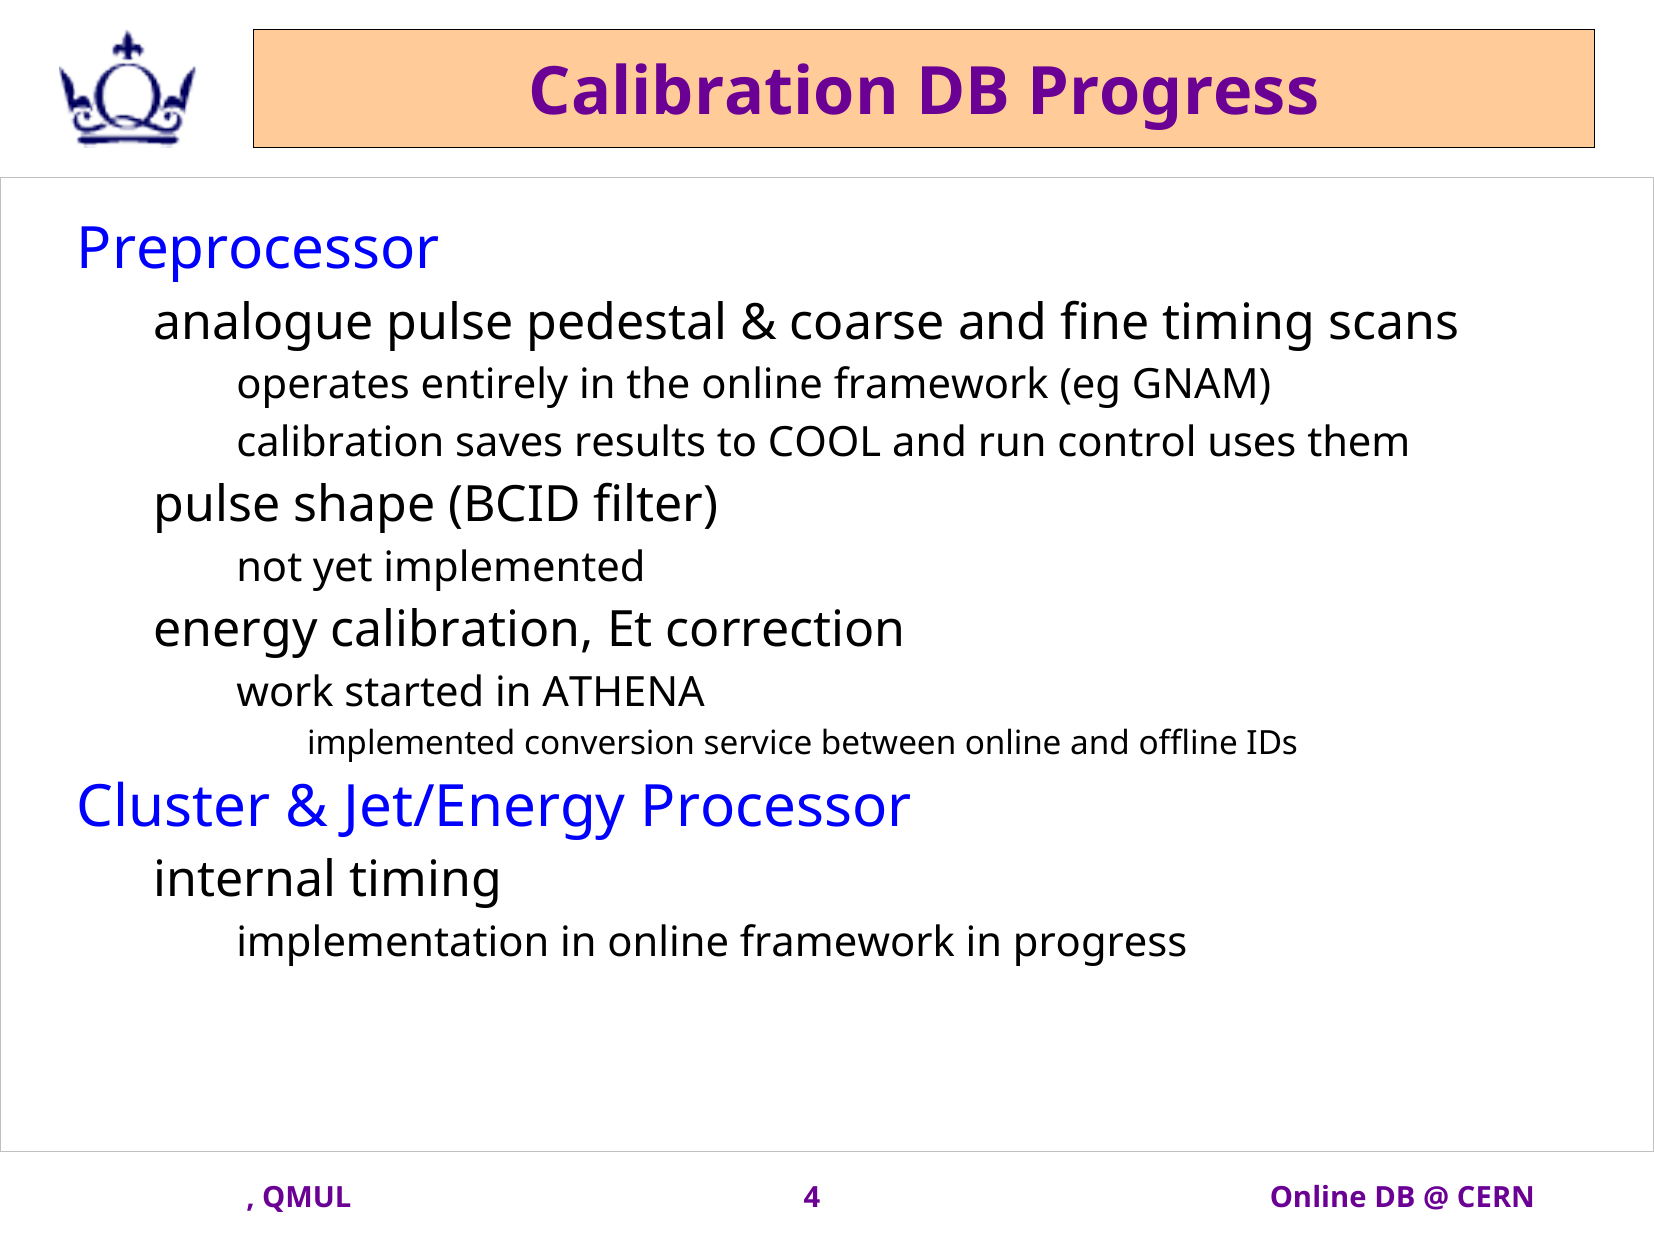

# Calibration DB Progress
Preprocessor
analogue pulse pedestal & coarse and fine timing scans
operates entirely in the online framework (eg GNAM)
calibration saves results to COOL and run control uses them
pulse shape (BCID filter)
not yet implemented
energy calibration, Et correction
work started in ATHENA
implemented conversion service between online and offline IDs
Cluster & Jet/Energy Processor
internal timing
implementation in online framework in progress